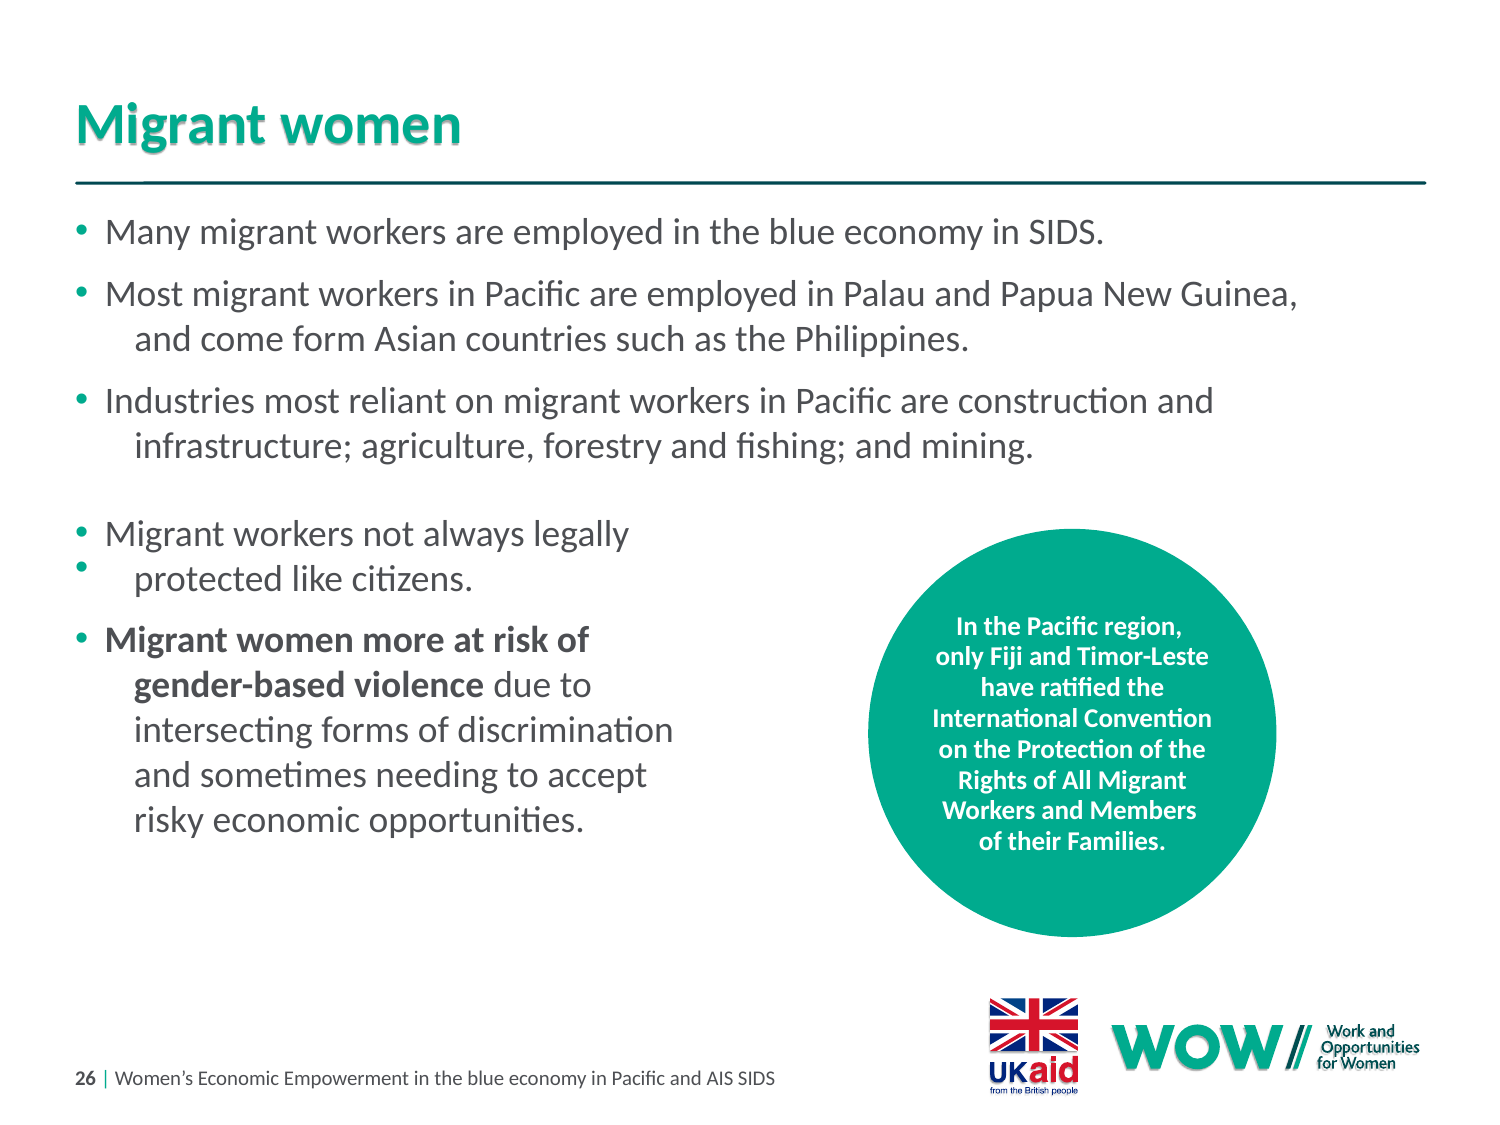

# Migrant women
Many migrant workers are employed in the blue economy in SIDS.
Most migrant workers in Pacific are employed in Palau and Papua New Guinea,
and come form Asian countries such as the Philippines.
Industries most reliant on migrant workers in Pacific are construction and infrastructure; agriculture, forestry and fishing; and mining.
Migrant workers not always legally protected like citizens.
Migrant women more at risk of gender-based violence due to intersecting forms of discrimination and sometimes needing to accept risky economic opportunities.
In the Pacific region,
only Fiji and Timor-Leste have ratified the International Convention on the Protection of the Rights of All Migrant Workers and Members
of their Families.
23 | Women’s Economic Empowerment in the blue economy in Pacific and AIS SIDS